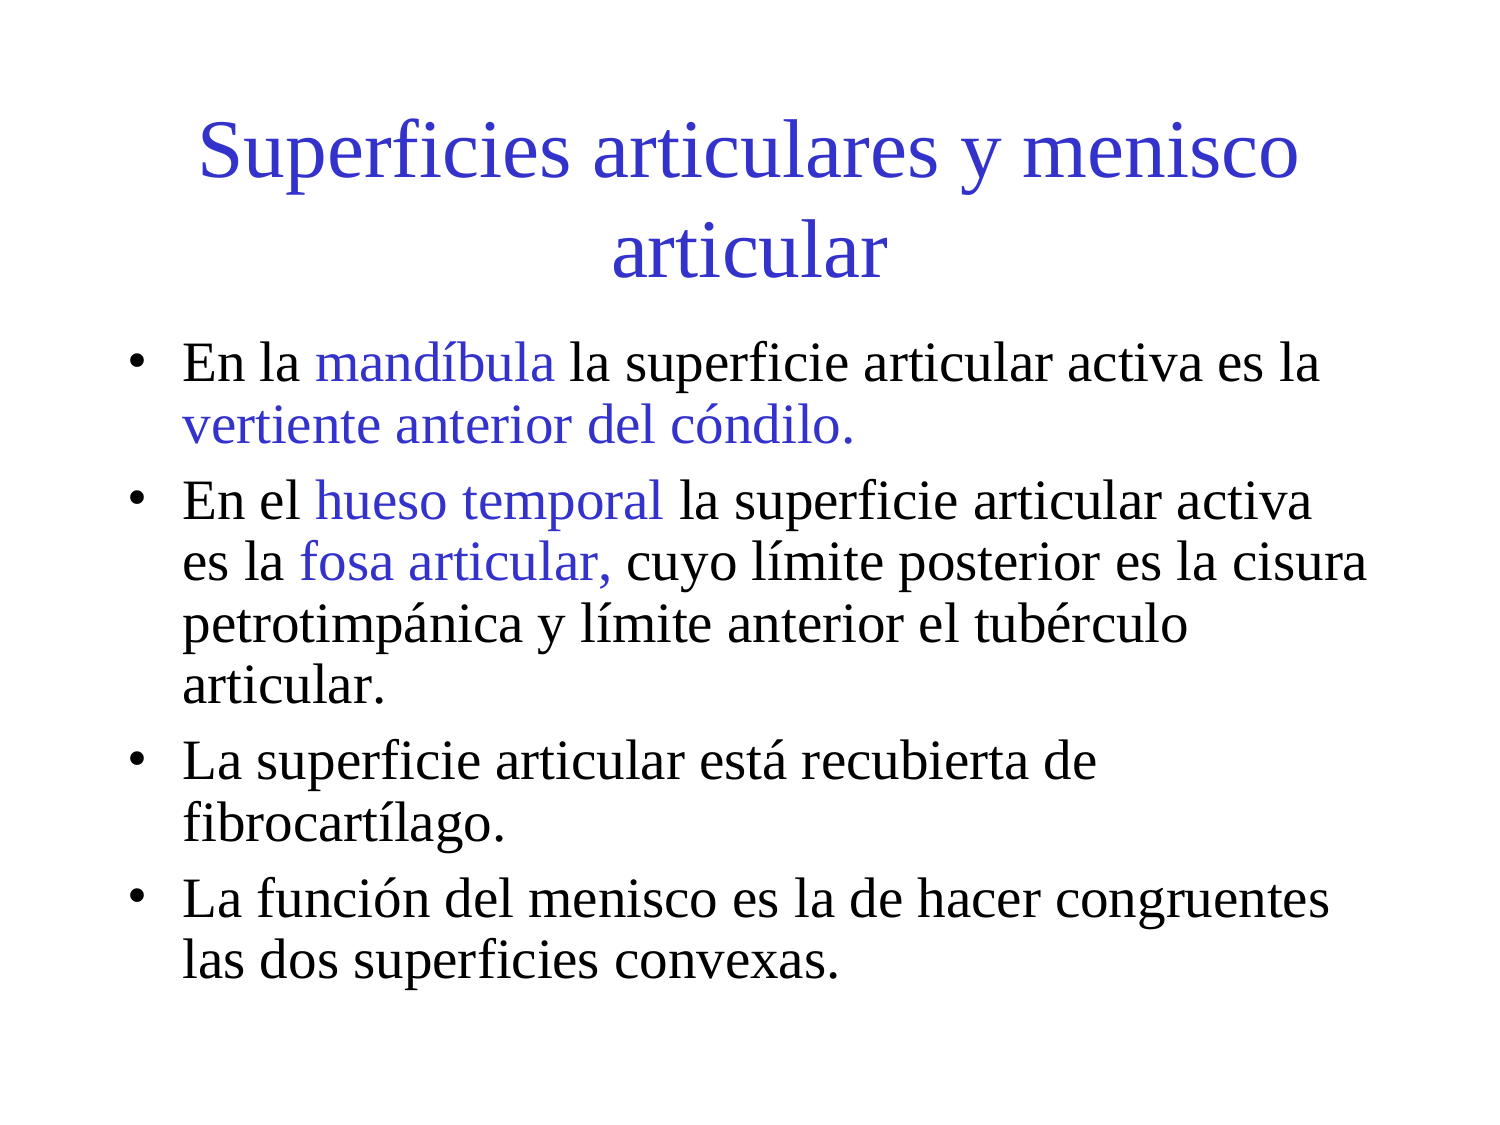

# Superficies articulares y menisco articular
En la mandíbula la superficie articular activa es la vertiente anterior del cóndilo.
En el hueso temporal la superficie articular activa es la fosa articular, cuyo límite posterior es la cisura petrotimpánica y límite anterior el tubérculo articular.
La superficie articular está recubierta de fibrocartílago.
La función del menisco es la de hacer congruentes las dos superficies convexas.